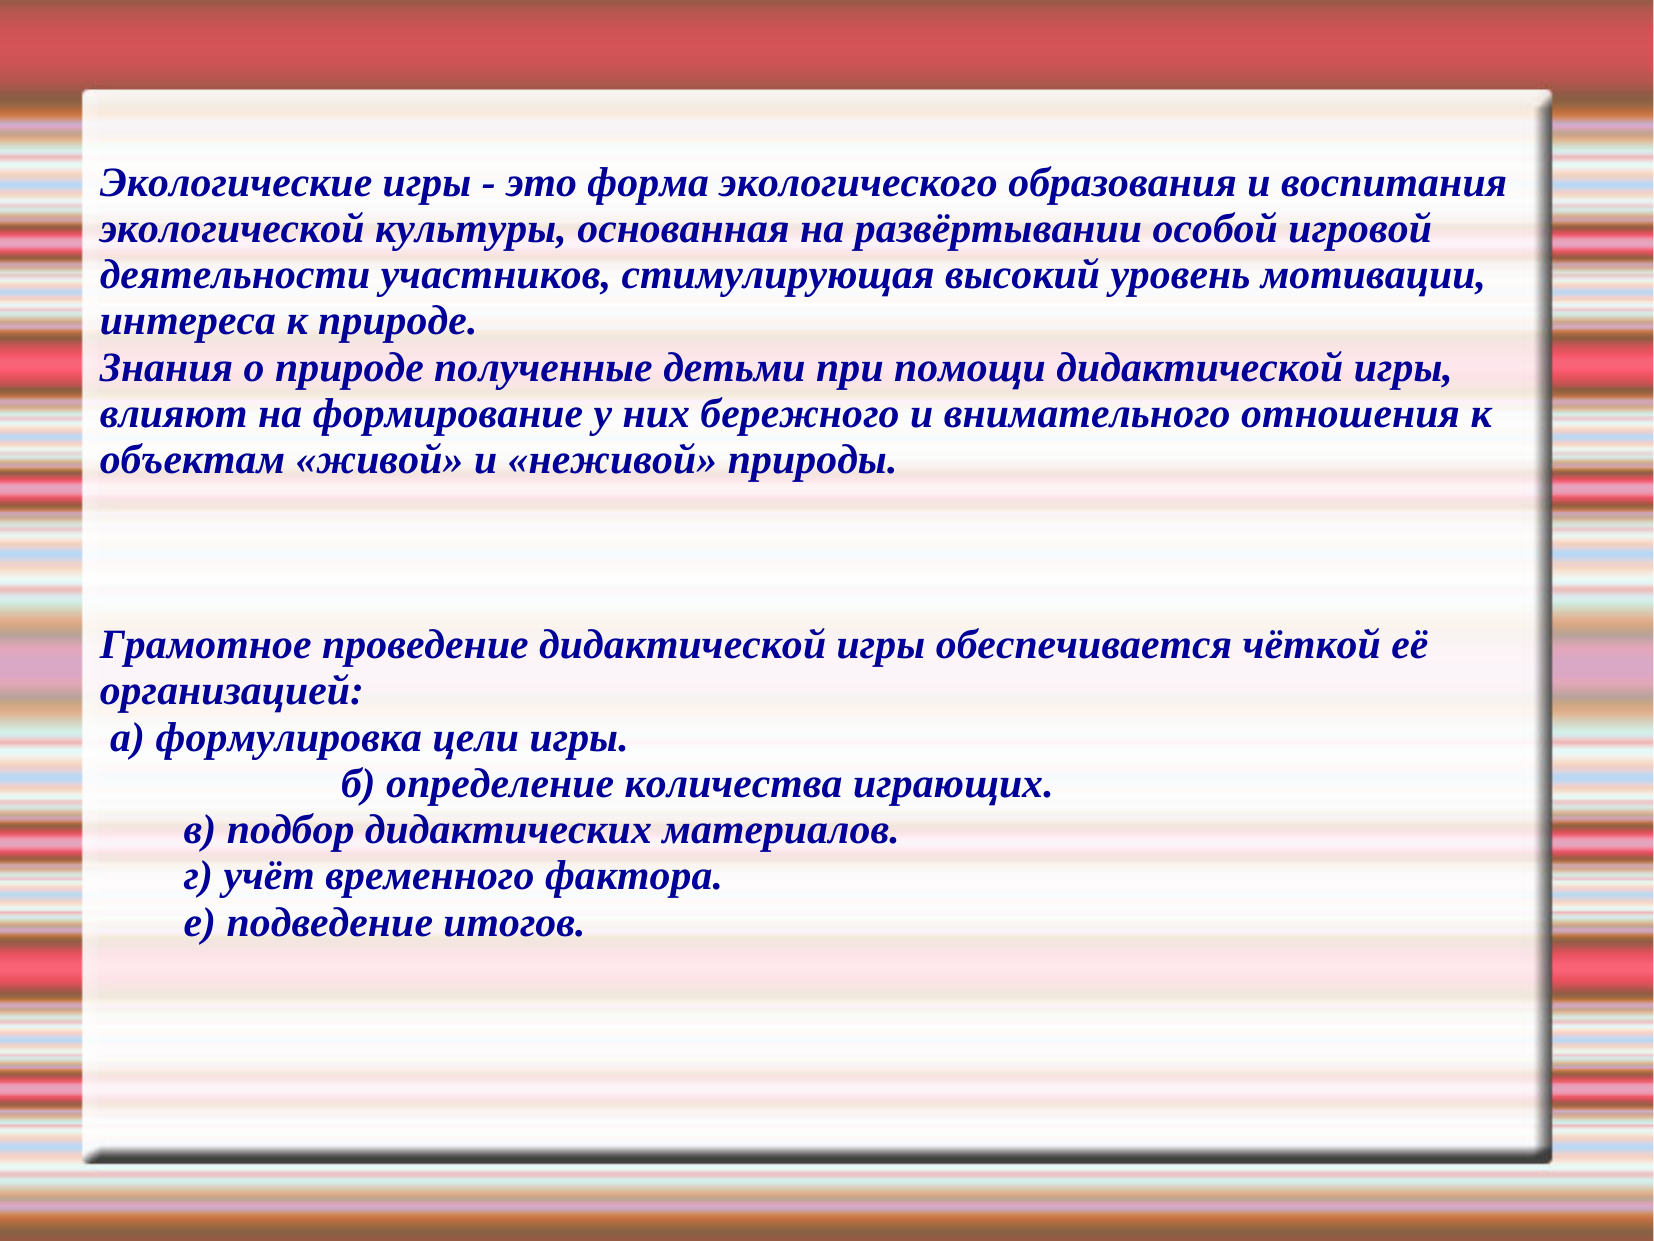

# Экологические игры - это форма экологического образования и воспитания экологической культуры, основанная на развёртывании особой игровой деятельности участников, стимулирующая высокий уровень мотивации, интереса к природе. Знания о природе полученные детьми при помощи дидактической игры, влияют на формирование у них бережного и внимательного отношения к объектам «живой» и «неживой» природы. Грамотное проведение дидактической игры обеспечивается чёткой её организацией: а) формулировка цели игры. б) определение количества играющих. в) подбор дидактических материалов. г) учёт временного фактора. е) подведение итогов.